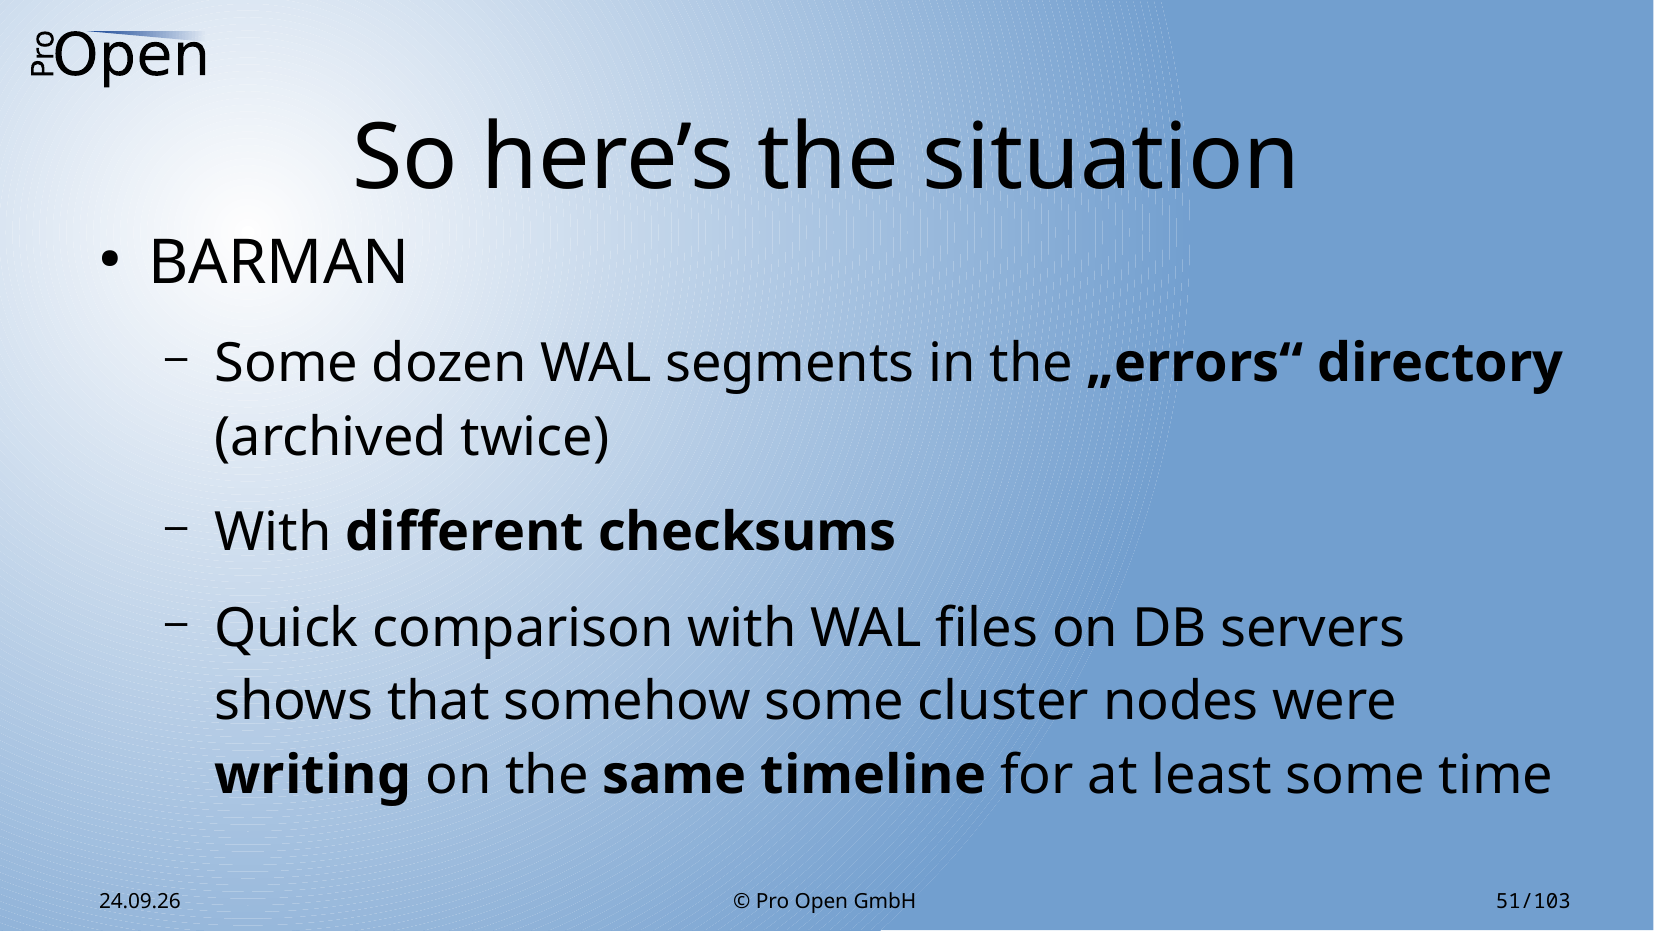

# So here’s the situation
BARMAN
Some dozen WAL segments in the „errors“ directory (archived twice)
With different checksums
Quick comparison with WAL files on DB servers shows that somehow some cluster nodes were writing on the same timeline for at least some time
© Pro Open GmbH
51